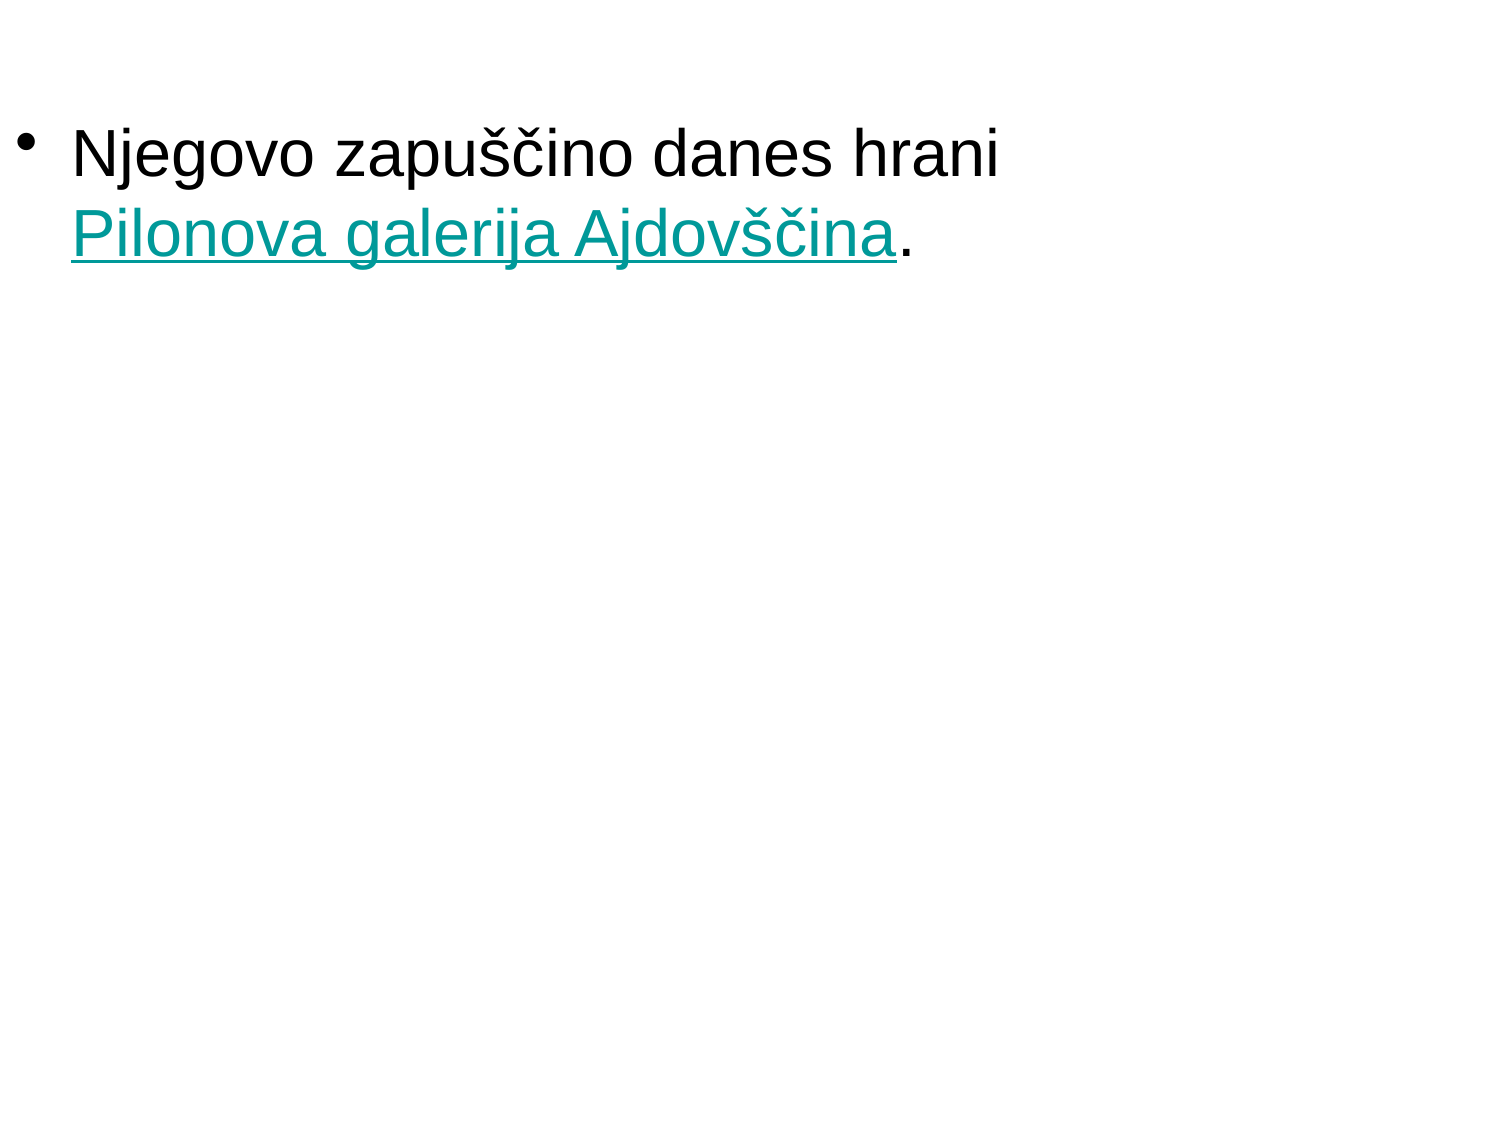

# Njegovo zapuščino danes hrani Pilonova galerija Ajdovščina.